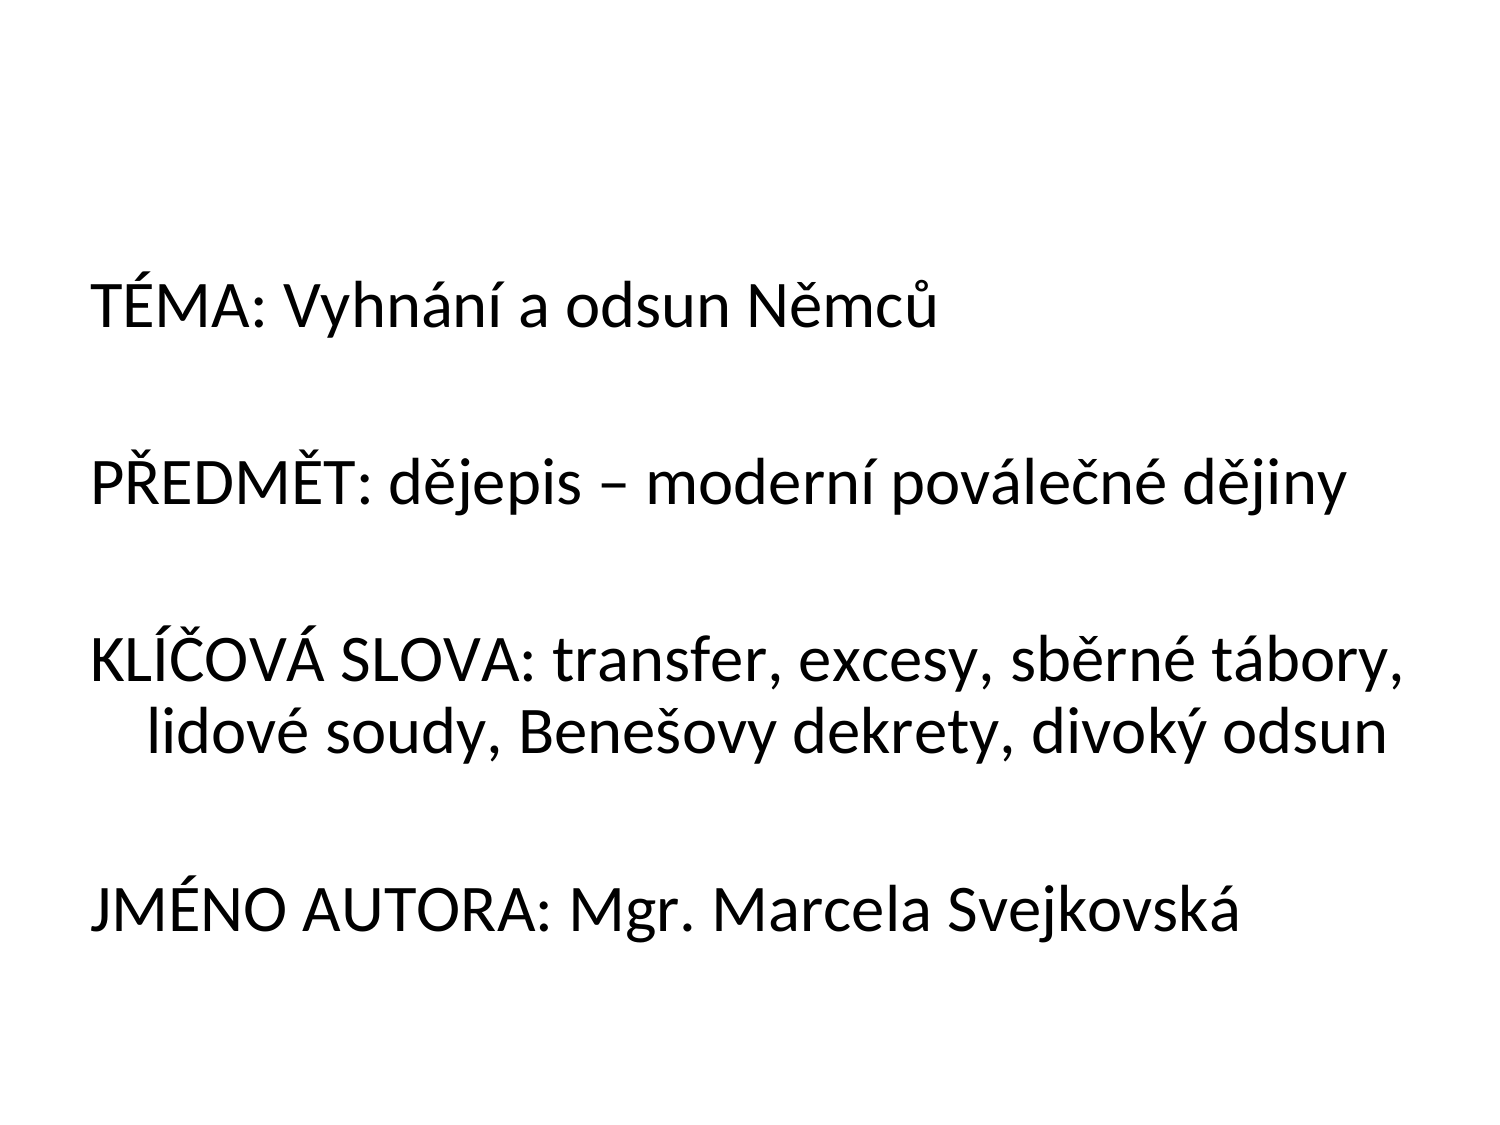

#
TÉMA: Vyhnání a odsun Němců
PŘEDMĚT: dějepis – moderní poválečné dějiny
KLÍČOVÁ SLOVA: transfer, excesy, sběrné tábory, lidové soudy, Benešovy dekrety, divoký odsun
JMÉNO AUTORA: Mgr. Marcela Svejkovská